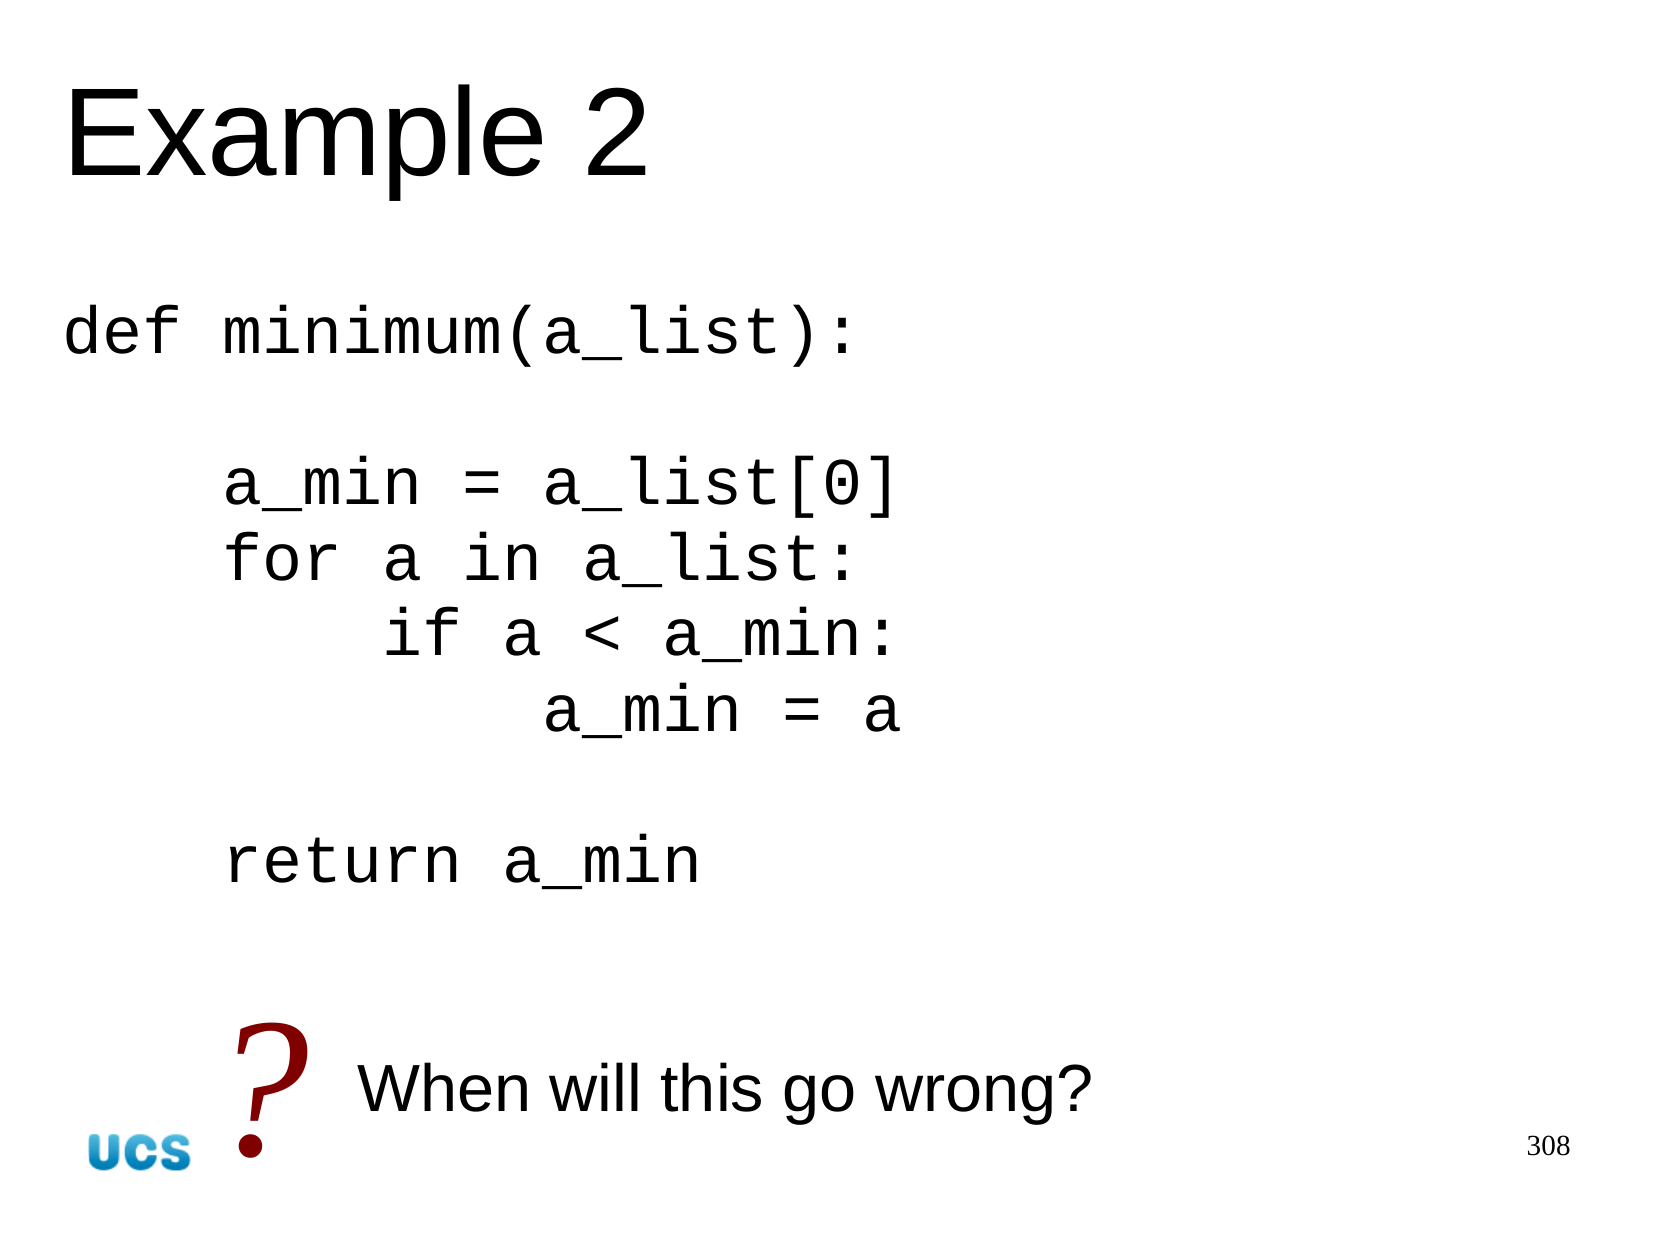

Example 2
def minimum(a_list):
 a_min = a_list[0]
 for a in a_list:
 if a < a_min:
 a_min = a
 return a_min
?
When will this go wrong?
308